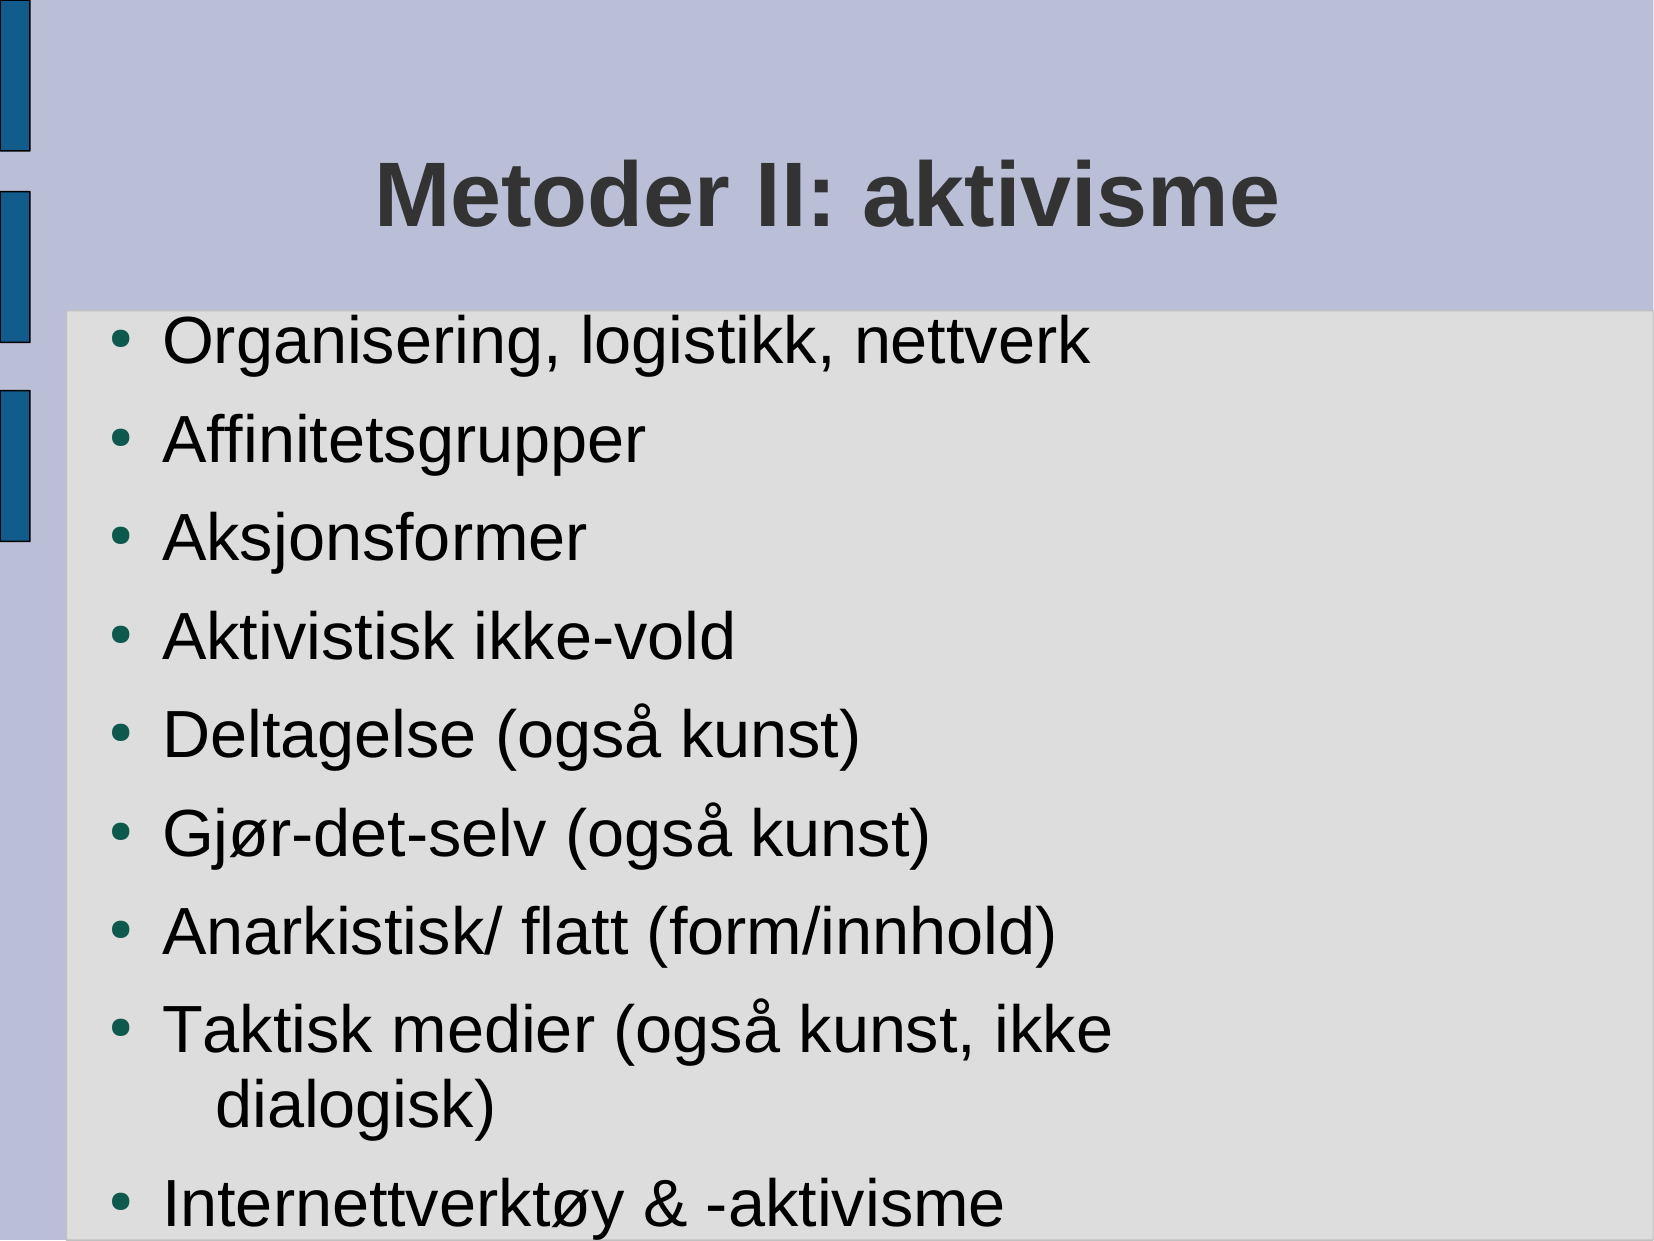

# Metoder II: aktivisme
Organisering, logistikk, nettverk
Affinitetsgrupper
Aksjonsformer
Aktivistisk ikke-vold
Deltagelse (også kunst)
Gjør-det-selv (også kunst)
Anarkistisk/ flatt (form/innhold)
Taktisk medier (også kunst, ikke dialogisk)
Internettverktøy & -aktivisme